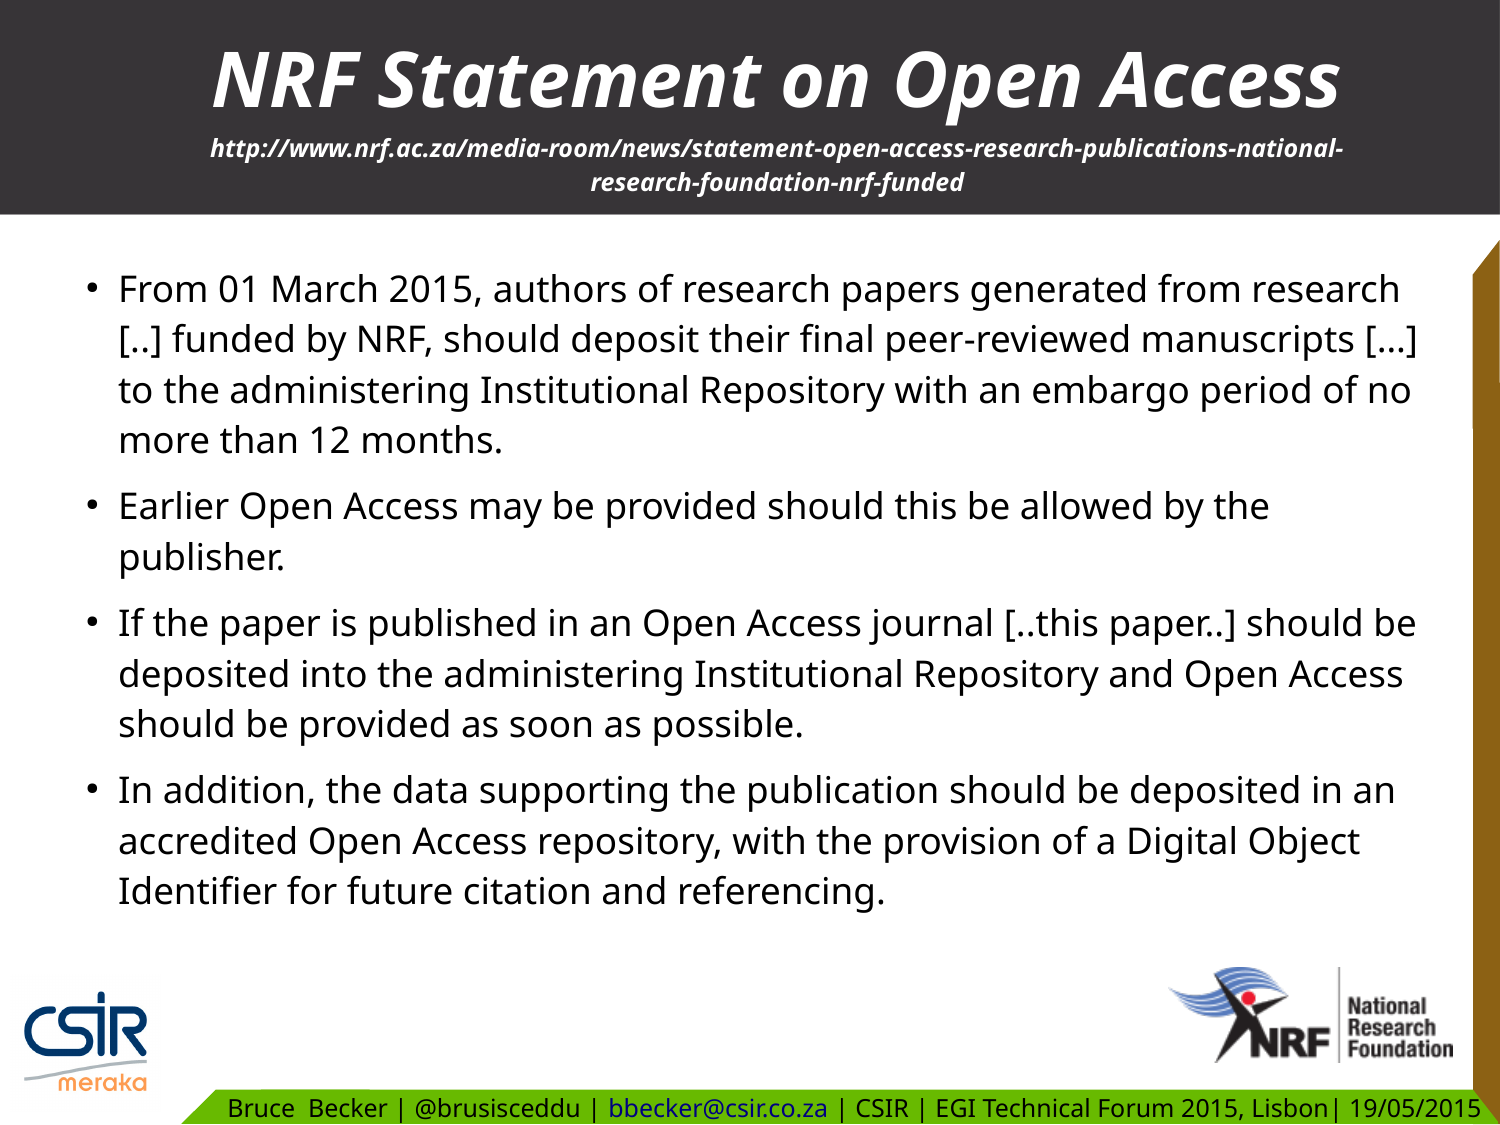

# NRF Statement on Open Access http://www.nrf.ac.za/media-room/news/statement-open-access-research-publications-national-research-foundation-nrf-funded
From 01 March 2015, authors of research papers generated from research [..] funded by NRF, should deposit their final peer-reviewed manuscripts […] to the administering Institutional Repository with an embargo period of no more than 12 months.
Earlier Open Access may be provided should this be allowed by the publisher.
If the paper is published in an Open Access journal [..this paper..] should be deposited into the administering Institutional Repository and Open Access should be provided as soon as possible.
In addition, the data supporting the publication should be deposited in an accredited Open Access repository, with the provision of a Digital Object Identifier for future citation and referencing.